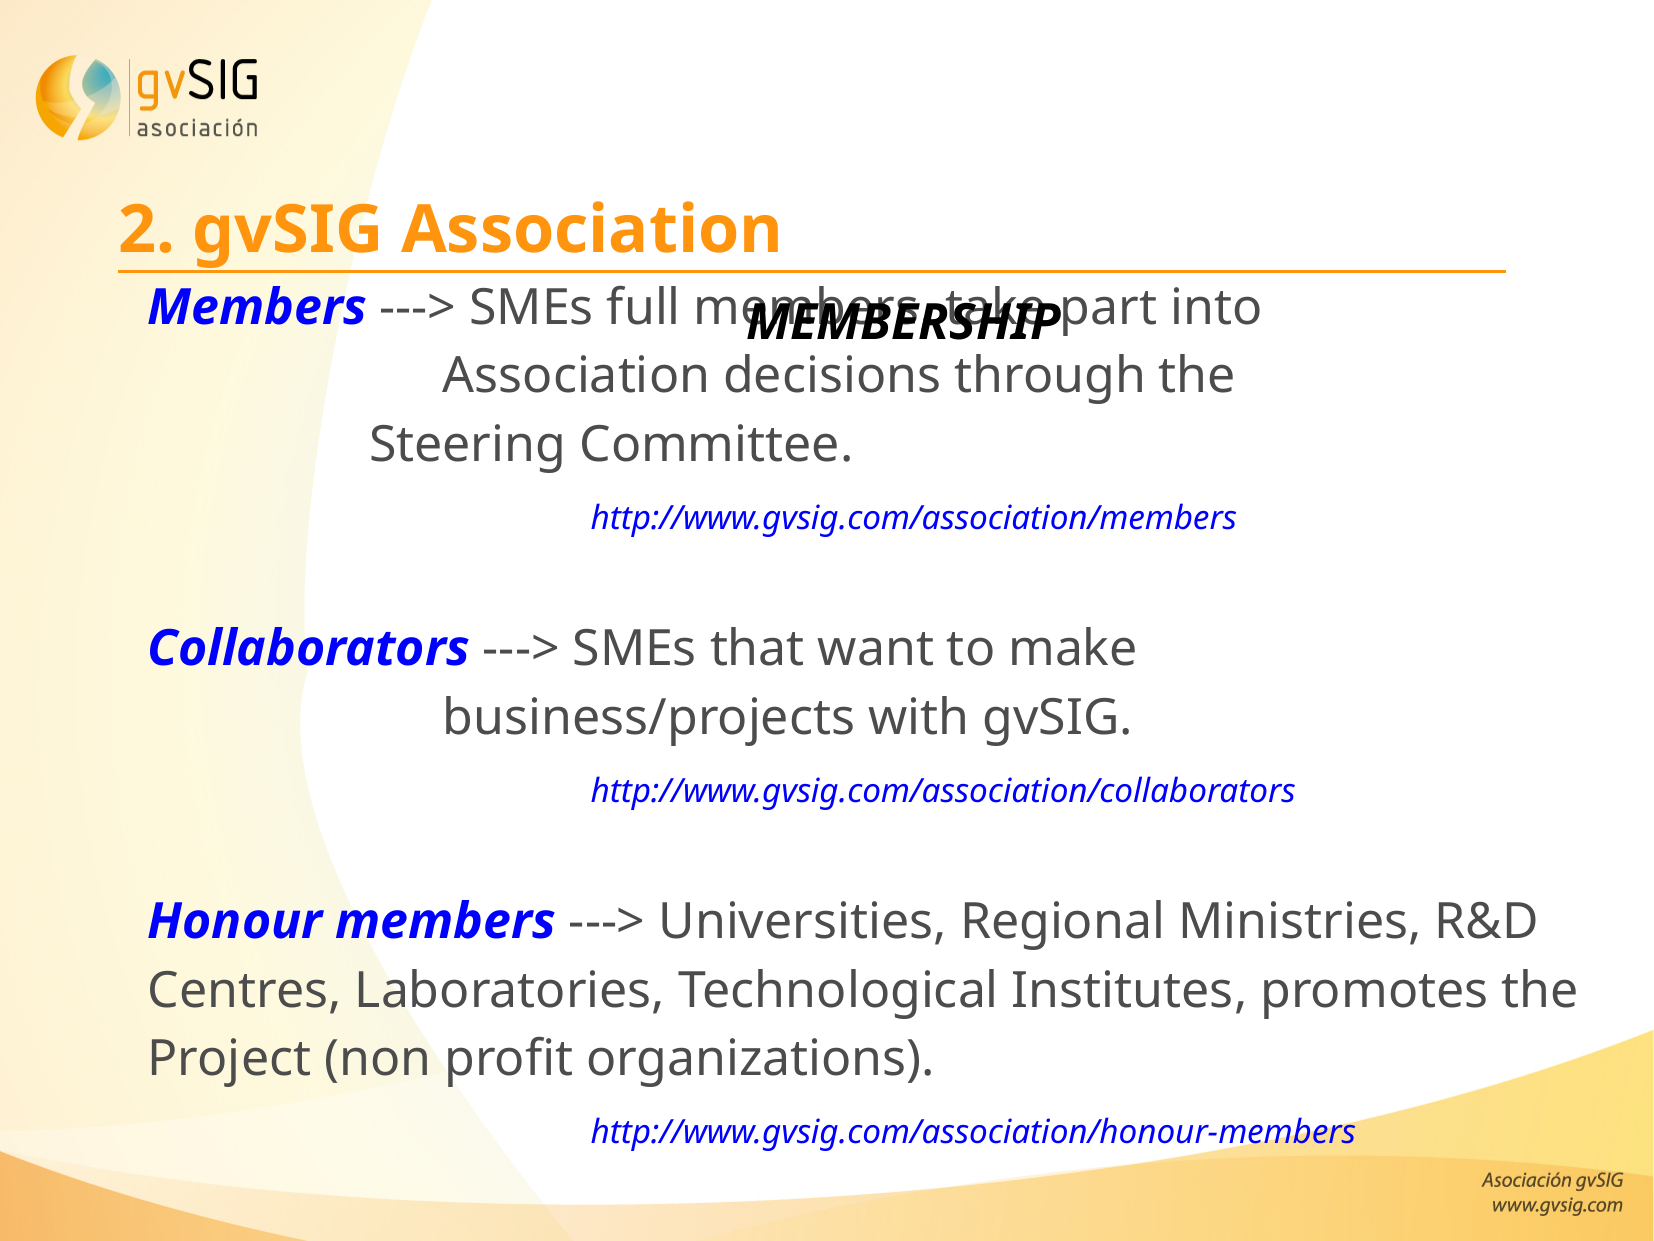

# 2. gvSIG Association
Members ---> SMEs full members, take part into 									Association decisions through the 									Steering Committee.
						http://www.gvsig.com/association/members
Collaborators ---> SMEs that want to make 											business/projects with gvSIG.
						http://www.gvsig.com/association/collaborators
Honour members ---> Universities, Regional Ministries, R&D Centres, Laboratories, Technological Institutes, promotes the Project (non profit organizations).
						http://www.gvsig.com/association/honour-members
MEMBERSHIP